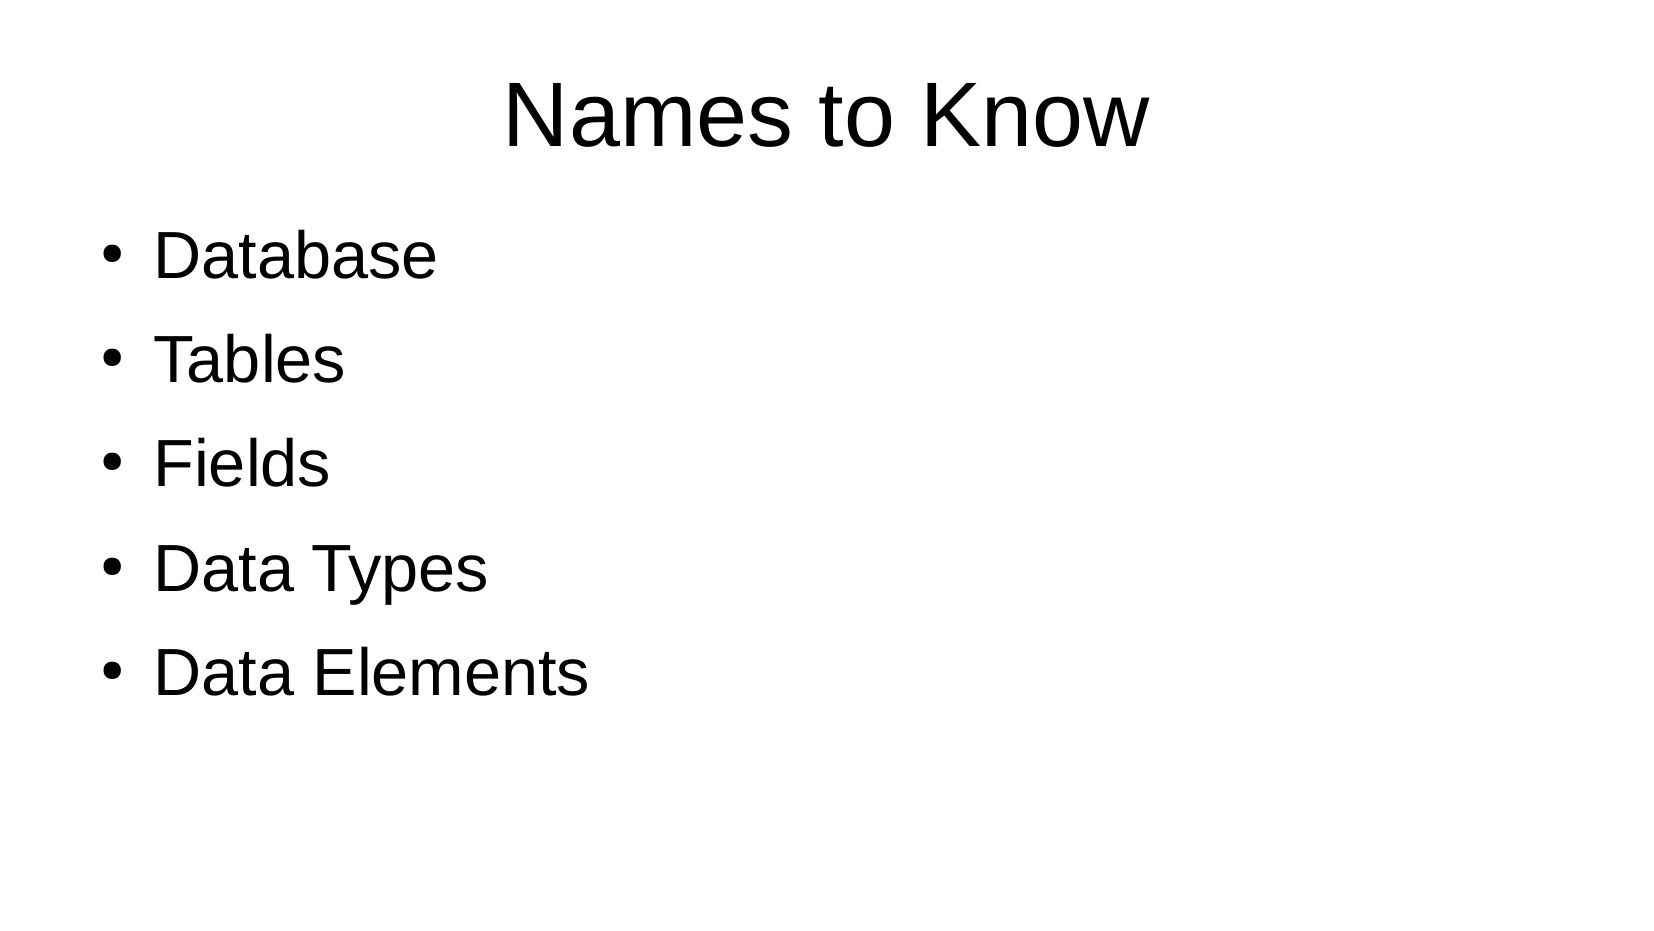

# Names to Know
Database
Tables
Fields
Data Types
Data Elements